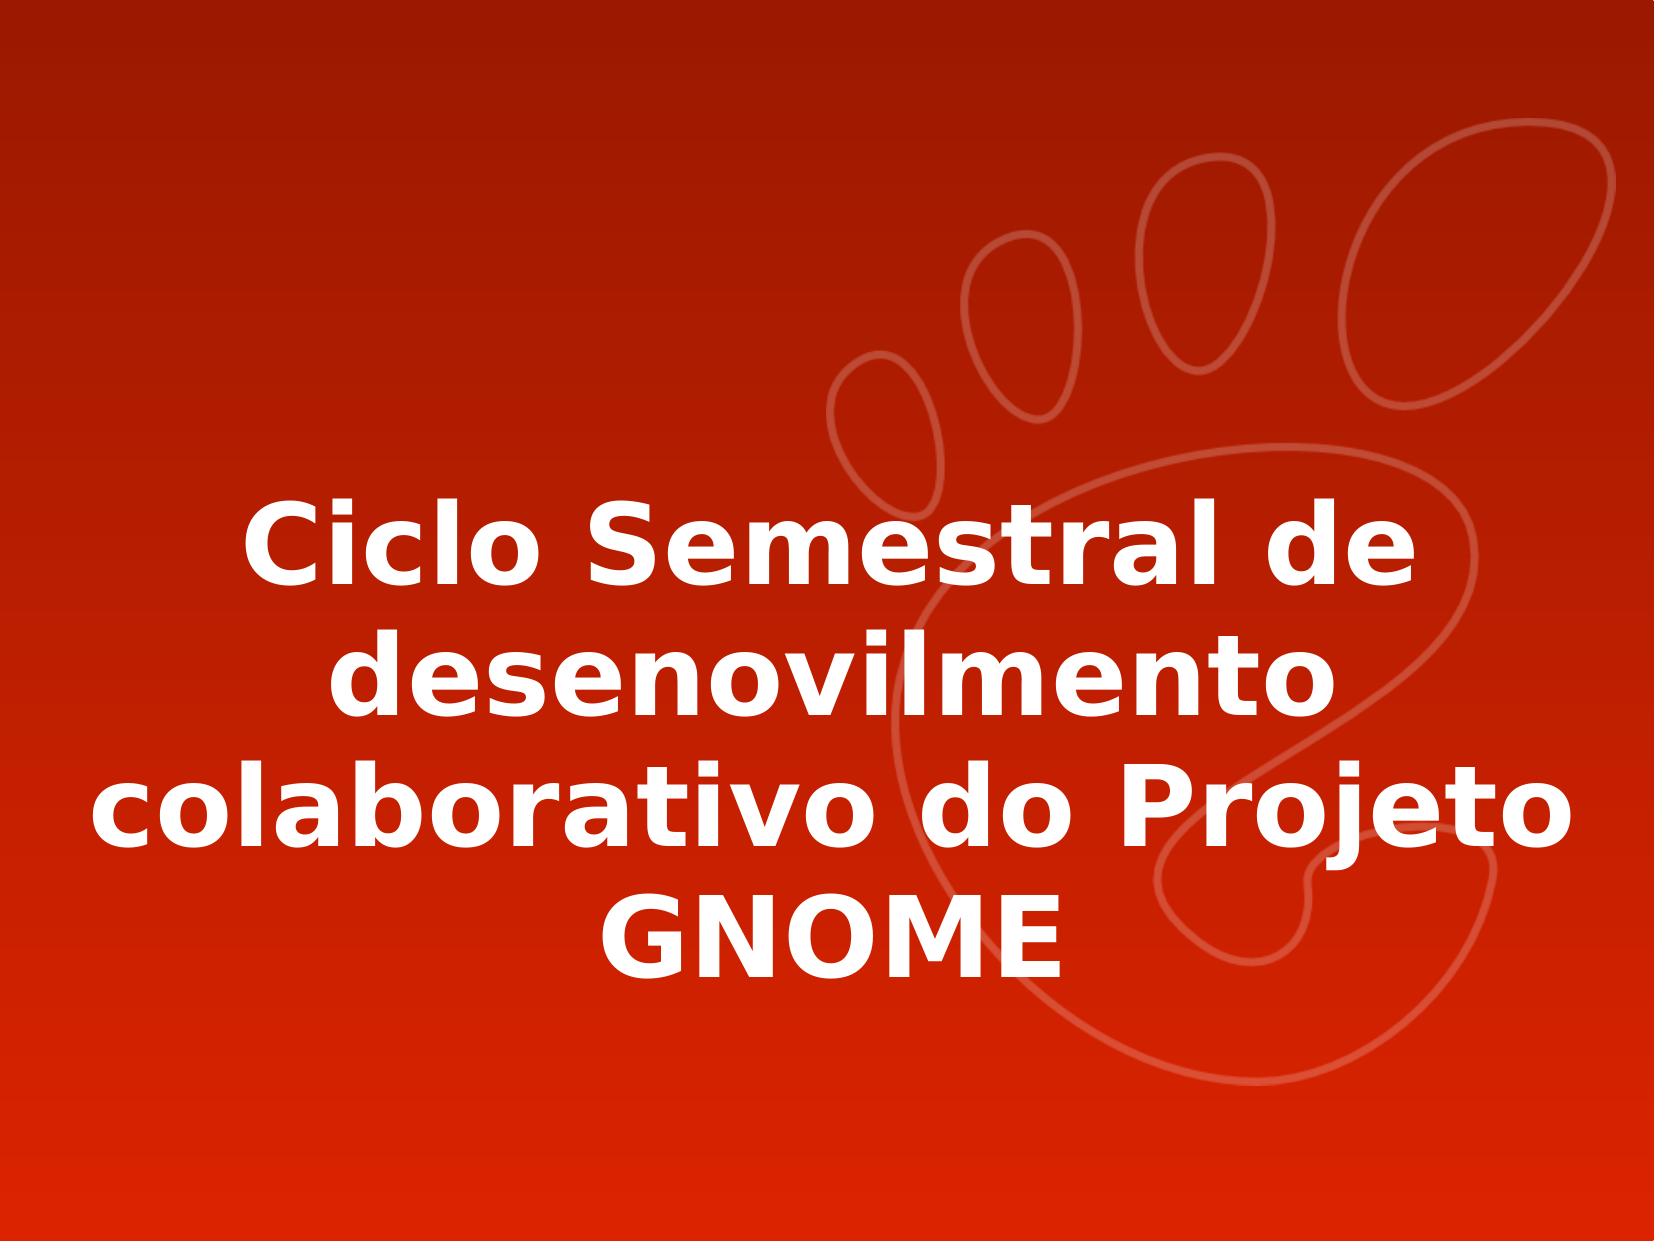

# Ciclo Semestral de desenovilmento colaborativo do Projeto GNOME